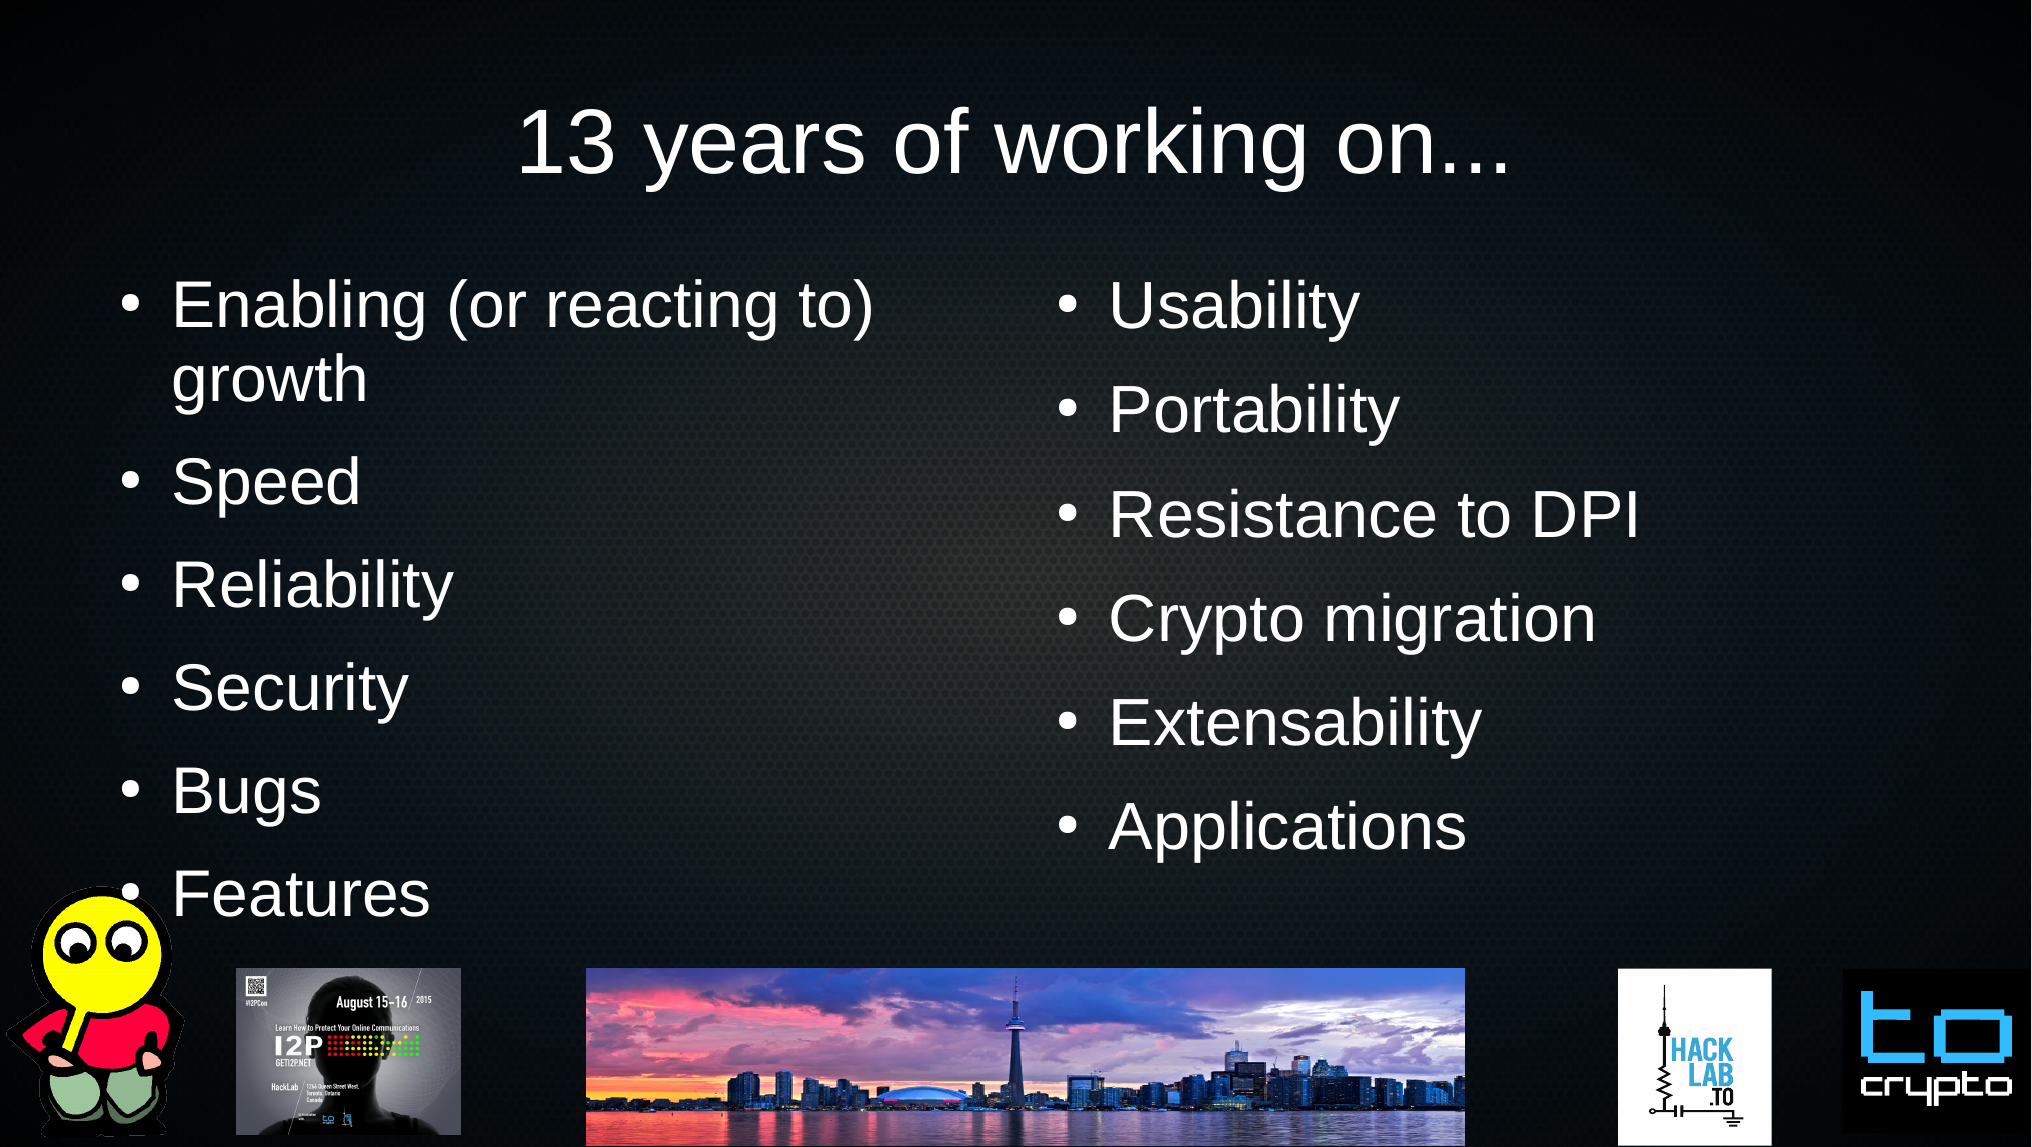

# 13 years of working on...
Enabling (or reacting to) growth
Speed
Reliability
Security
Bugs
Features
Usability
Portability
Resistance to DPI
Crypto migration
Extensability
Applications
28